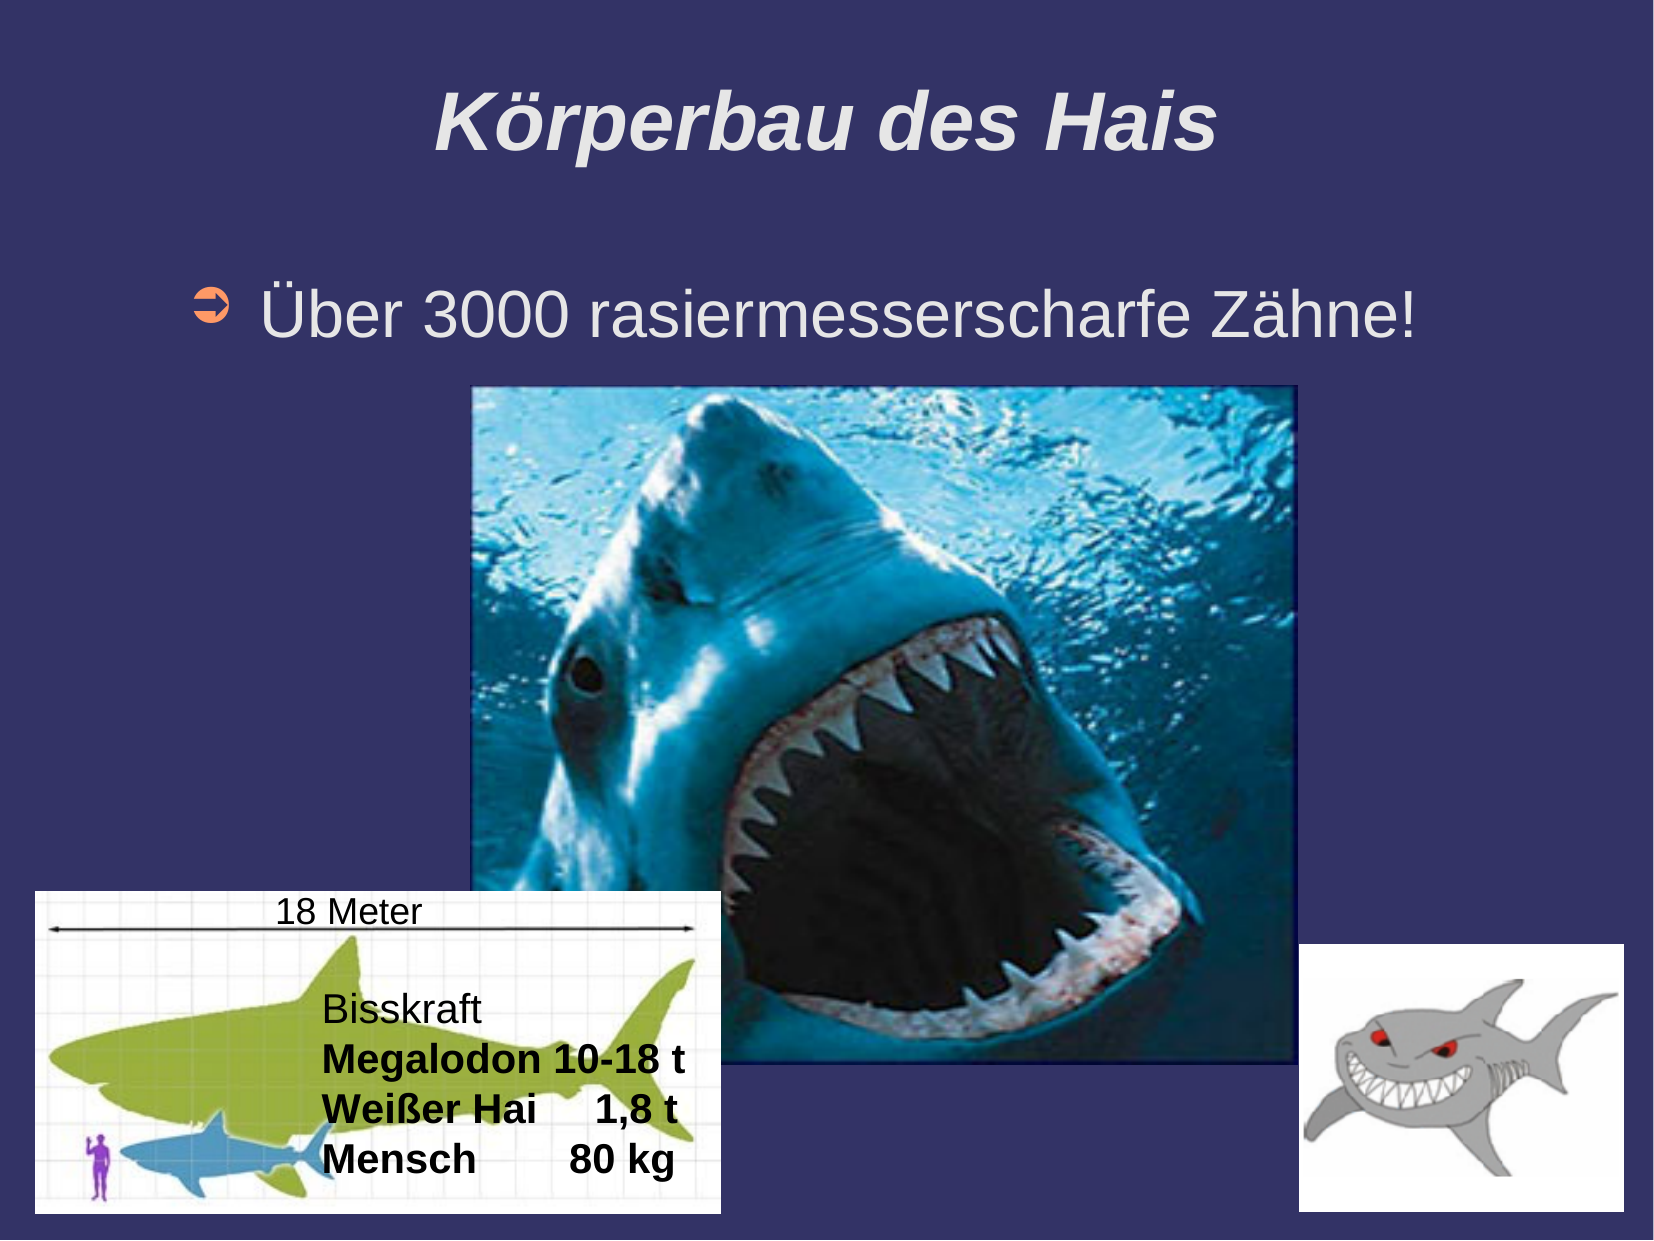

# Körperbau des Hais
Über 3000 rasiermesserscharfe Zähne!
18 Meter
Bisskraft
Megalodon 10-18 t
Weißer Hai 1,8 t
Mensch 80 kg